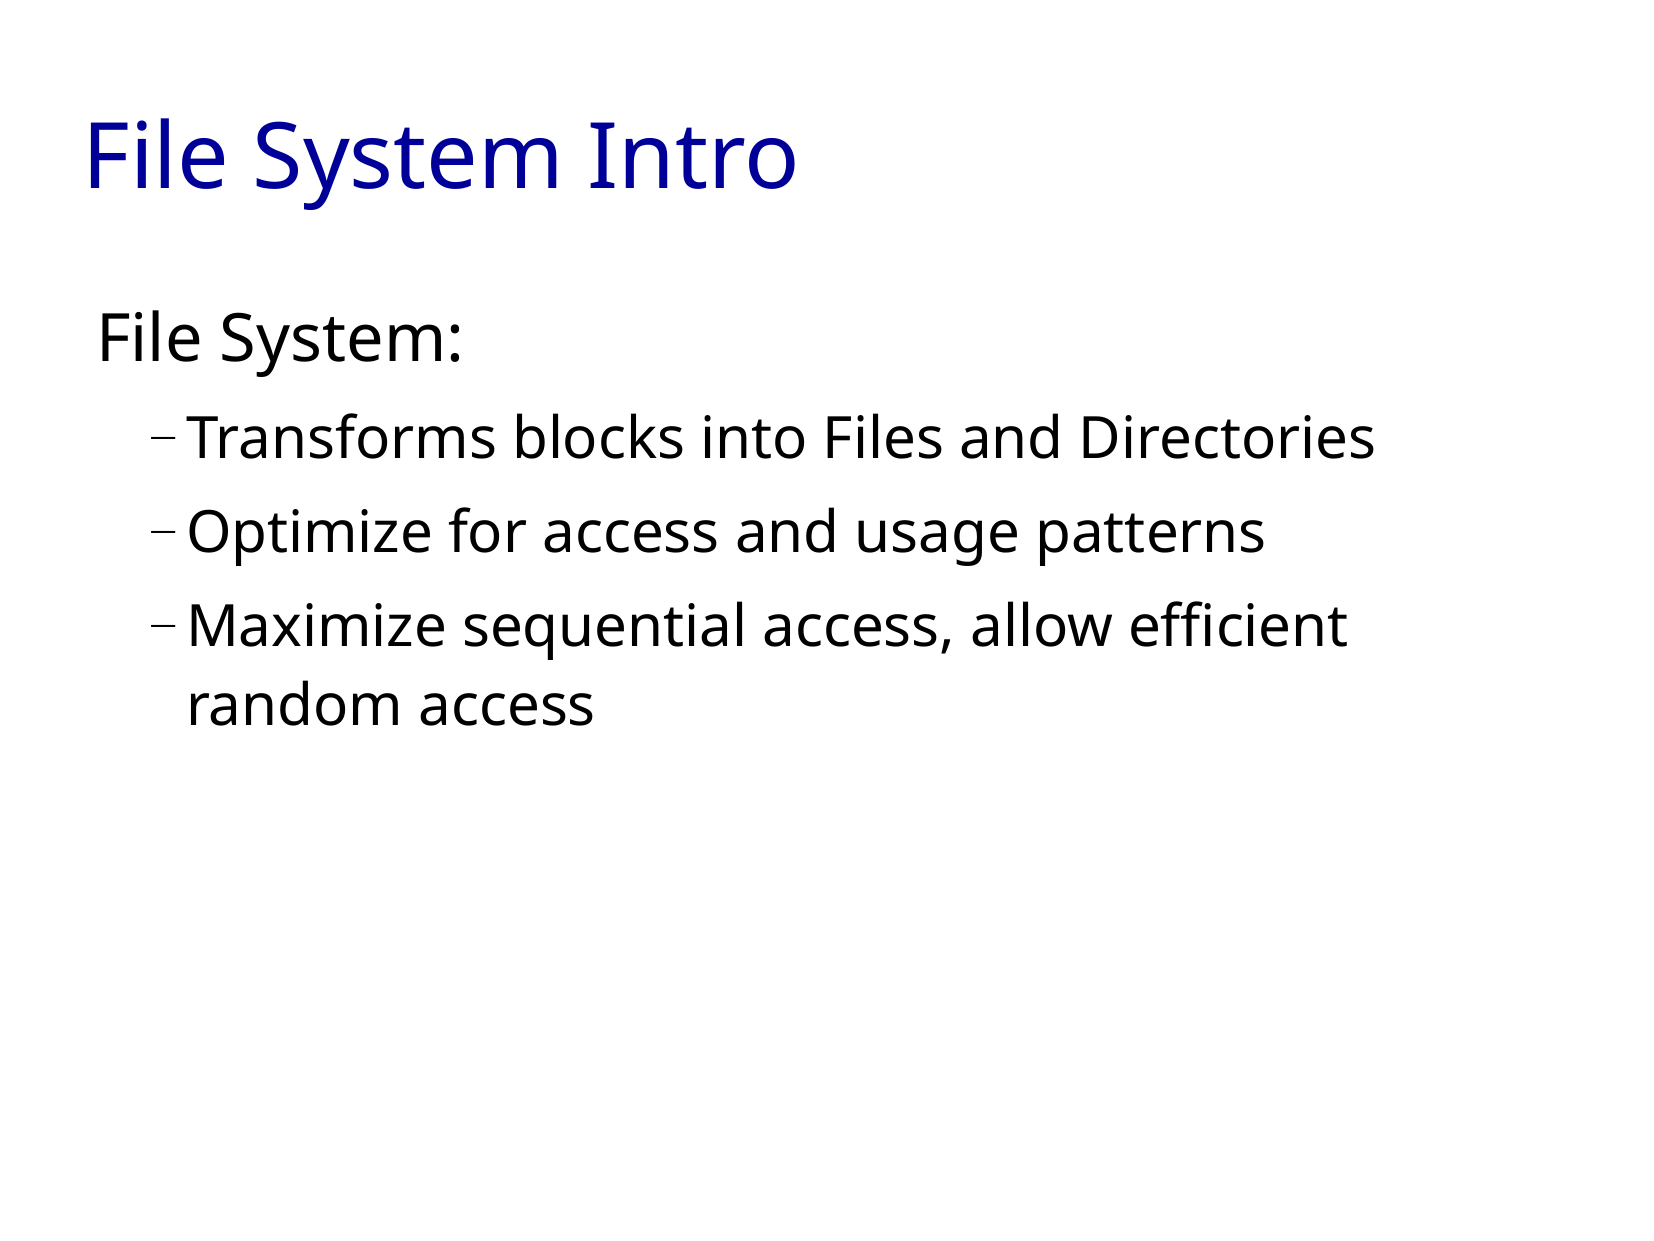

# File System Intro
File System:
Transforms blocks into Files and Directories
Optimize for access and usage patterns
Maximize sequential access, allow efficient random access